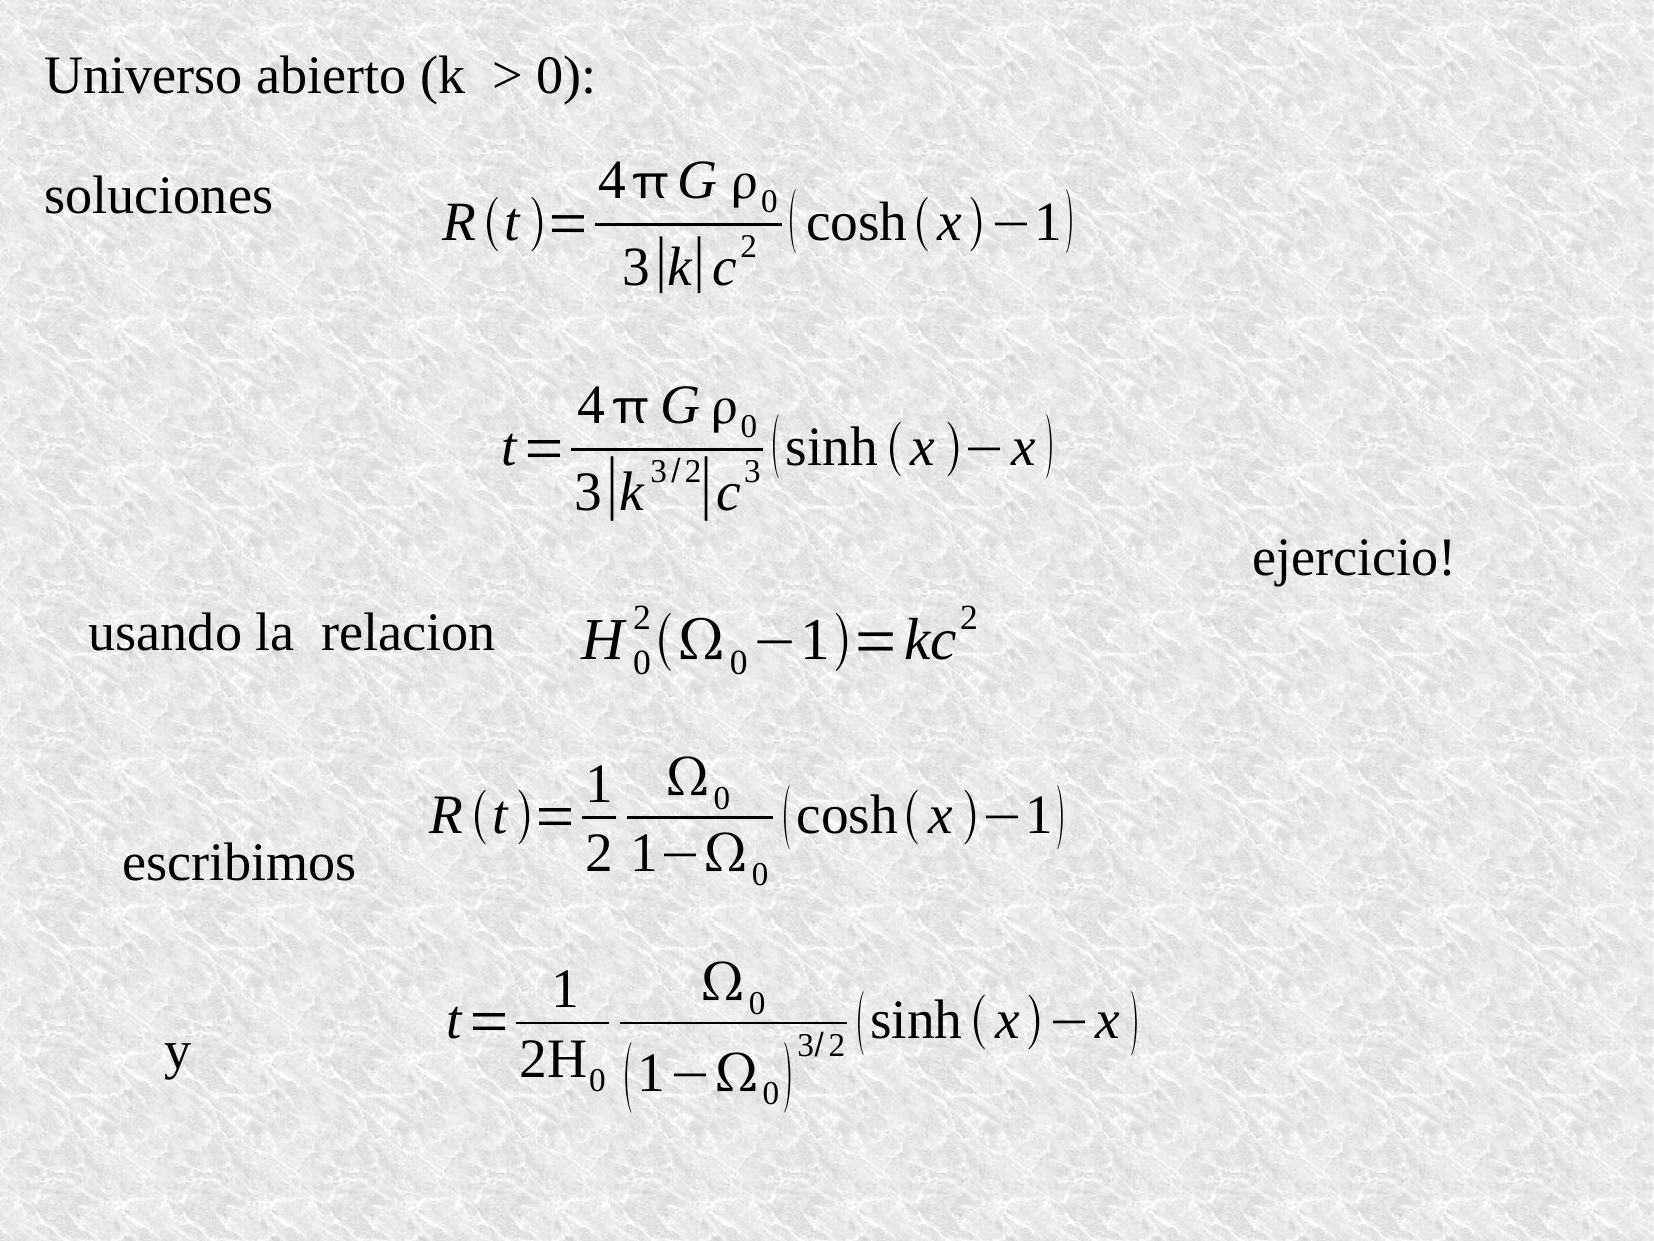

Universo abierto (k > 0):
soluciones
ejercicio!
usando la relacion
escribimos
y